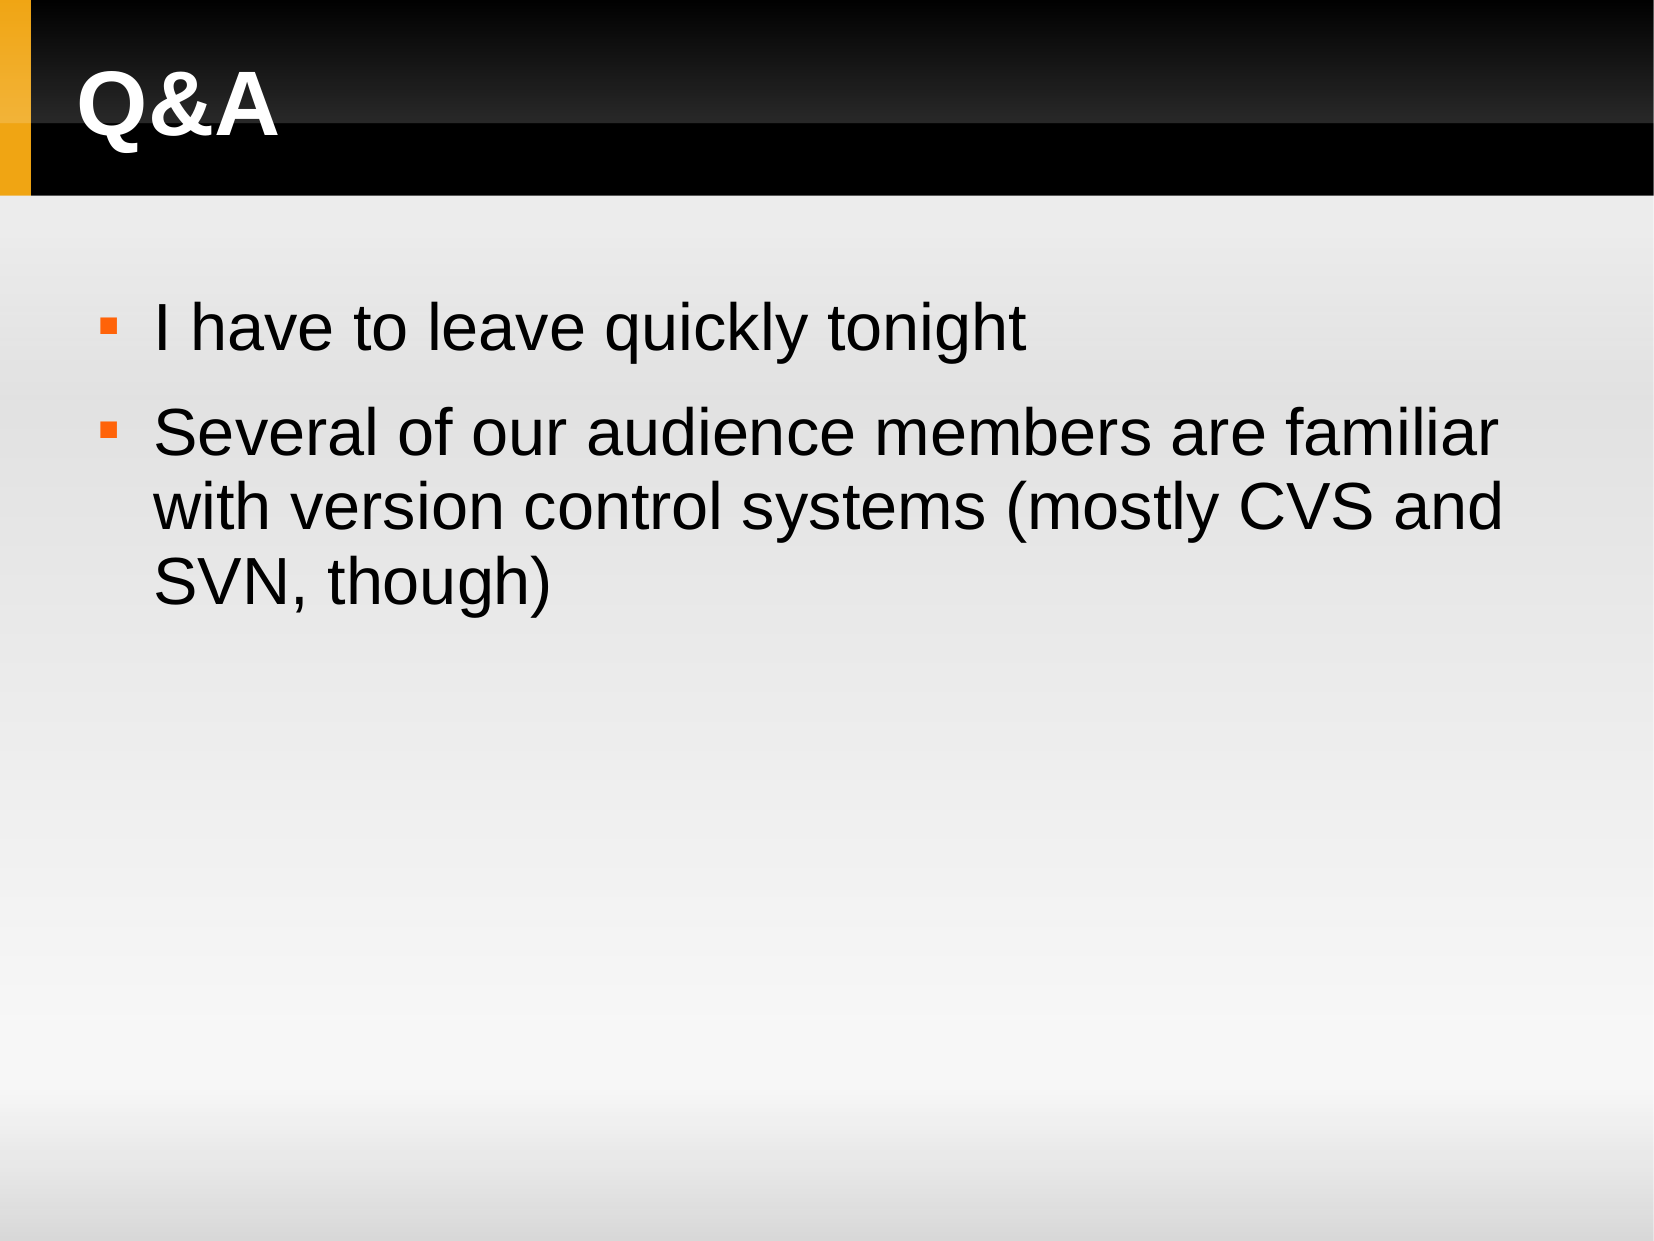

# Q&A
I have to leave quickly tonight
Several of our audience members are familiar with version control systems (mostly CVS and SVN, though)